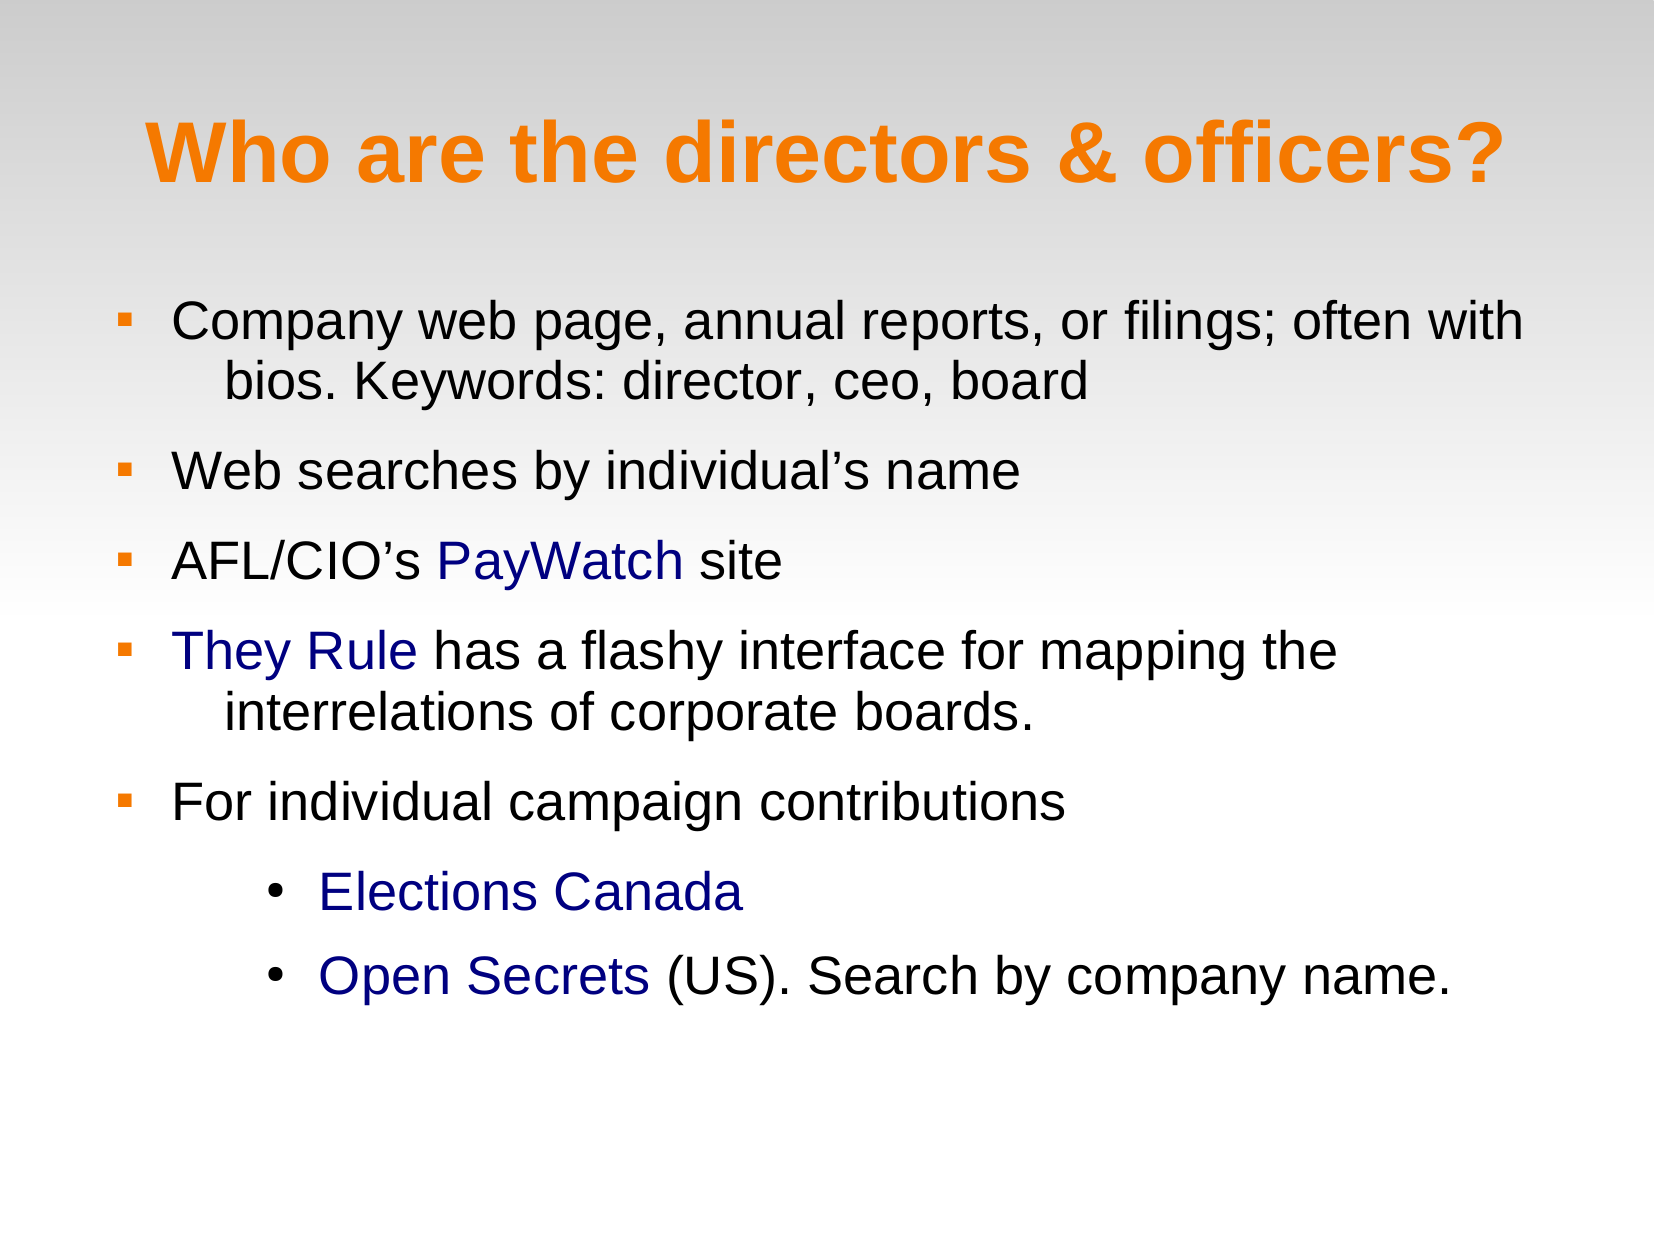

# Who are the directors & officers?
Company web page, annual reports, or filings; often with bios. Keywords: director, ceo, board
Web searches by individual’s name
AFL/CIO’s PayWatch site
They Rule has a flashy interface for mapping the interrelations of corporate boards.
For individual campaign contributions
Elections Canada
Open Secrets (US). Search by company name.